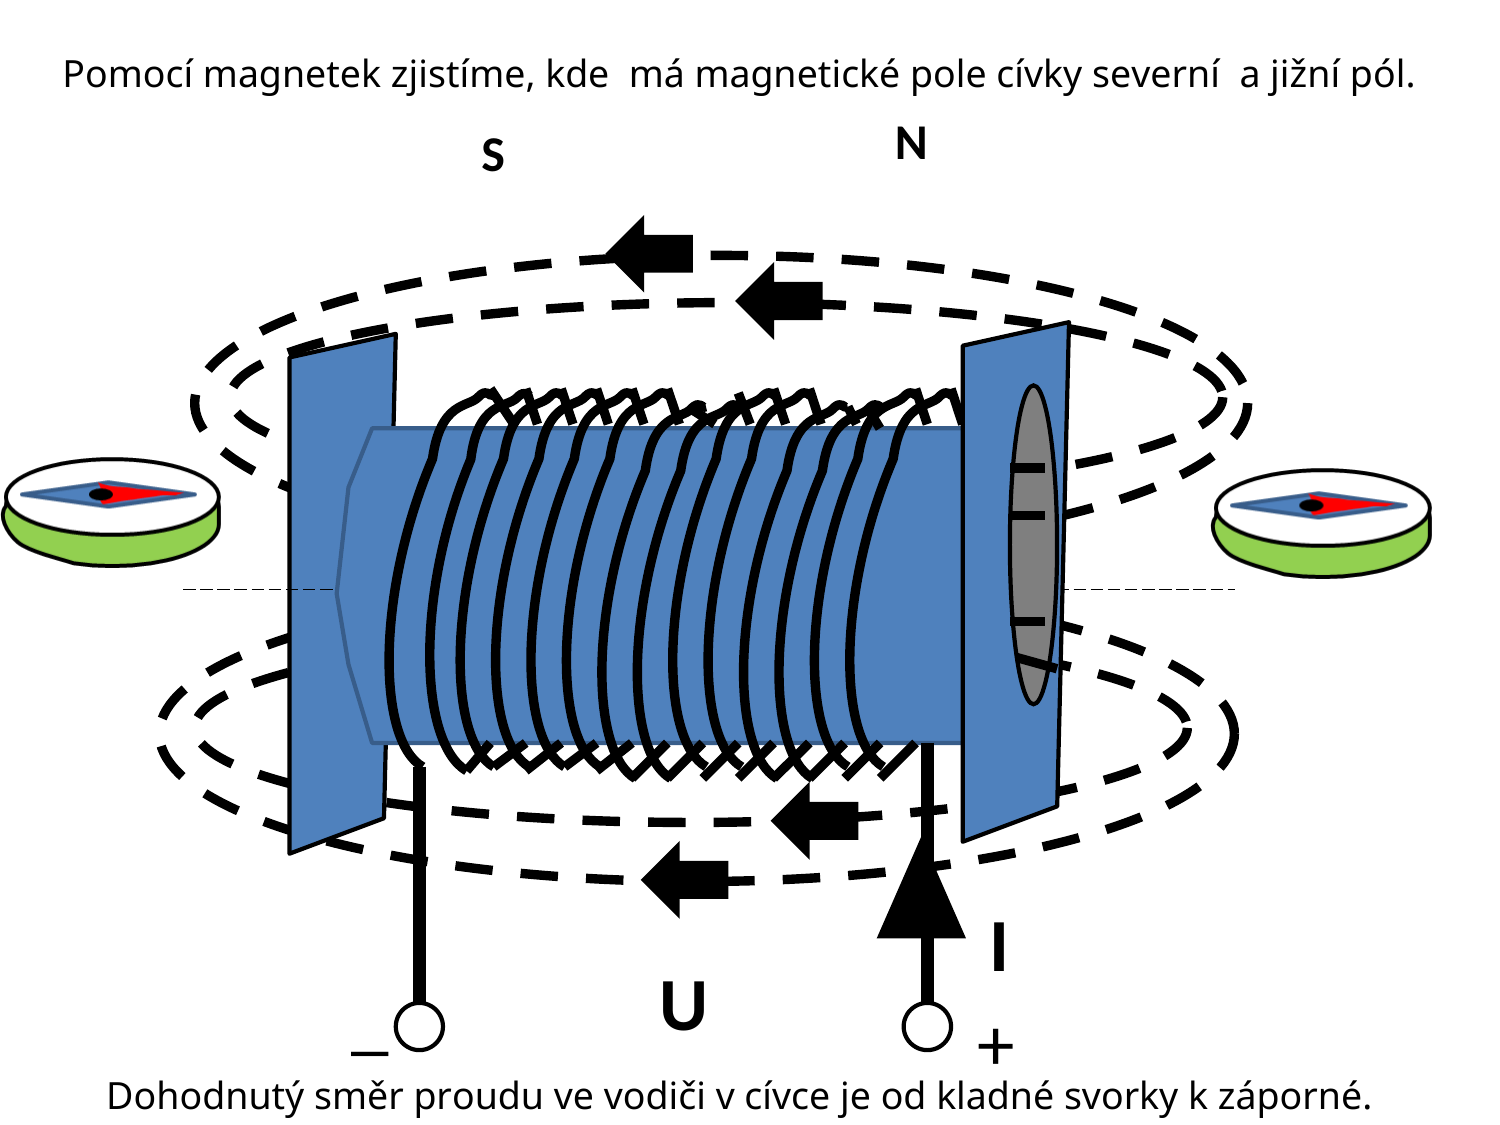

Pomocí magnetek zjistíme, kde má magnetické pole cívky severní a jižní pól.
N
S
I
U
_
+
Dohodnutý směr proudu ve vodiči v cívce je od kladné svorky k záporné.